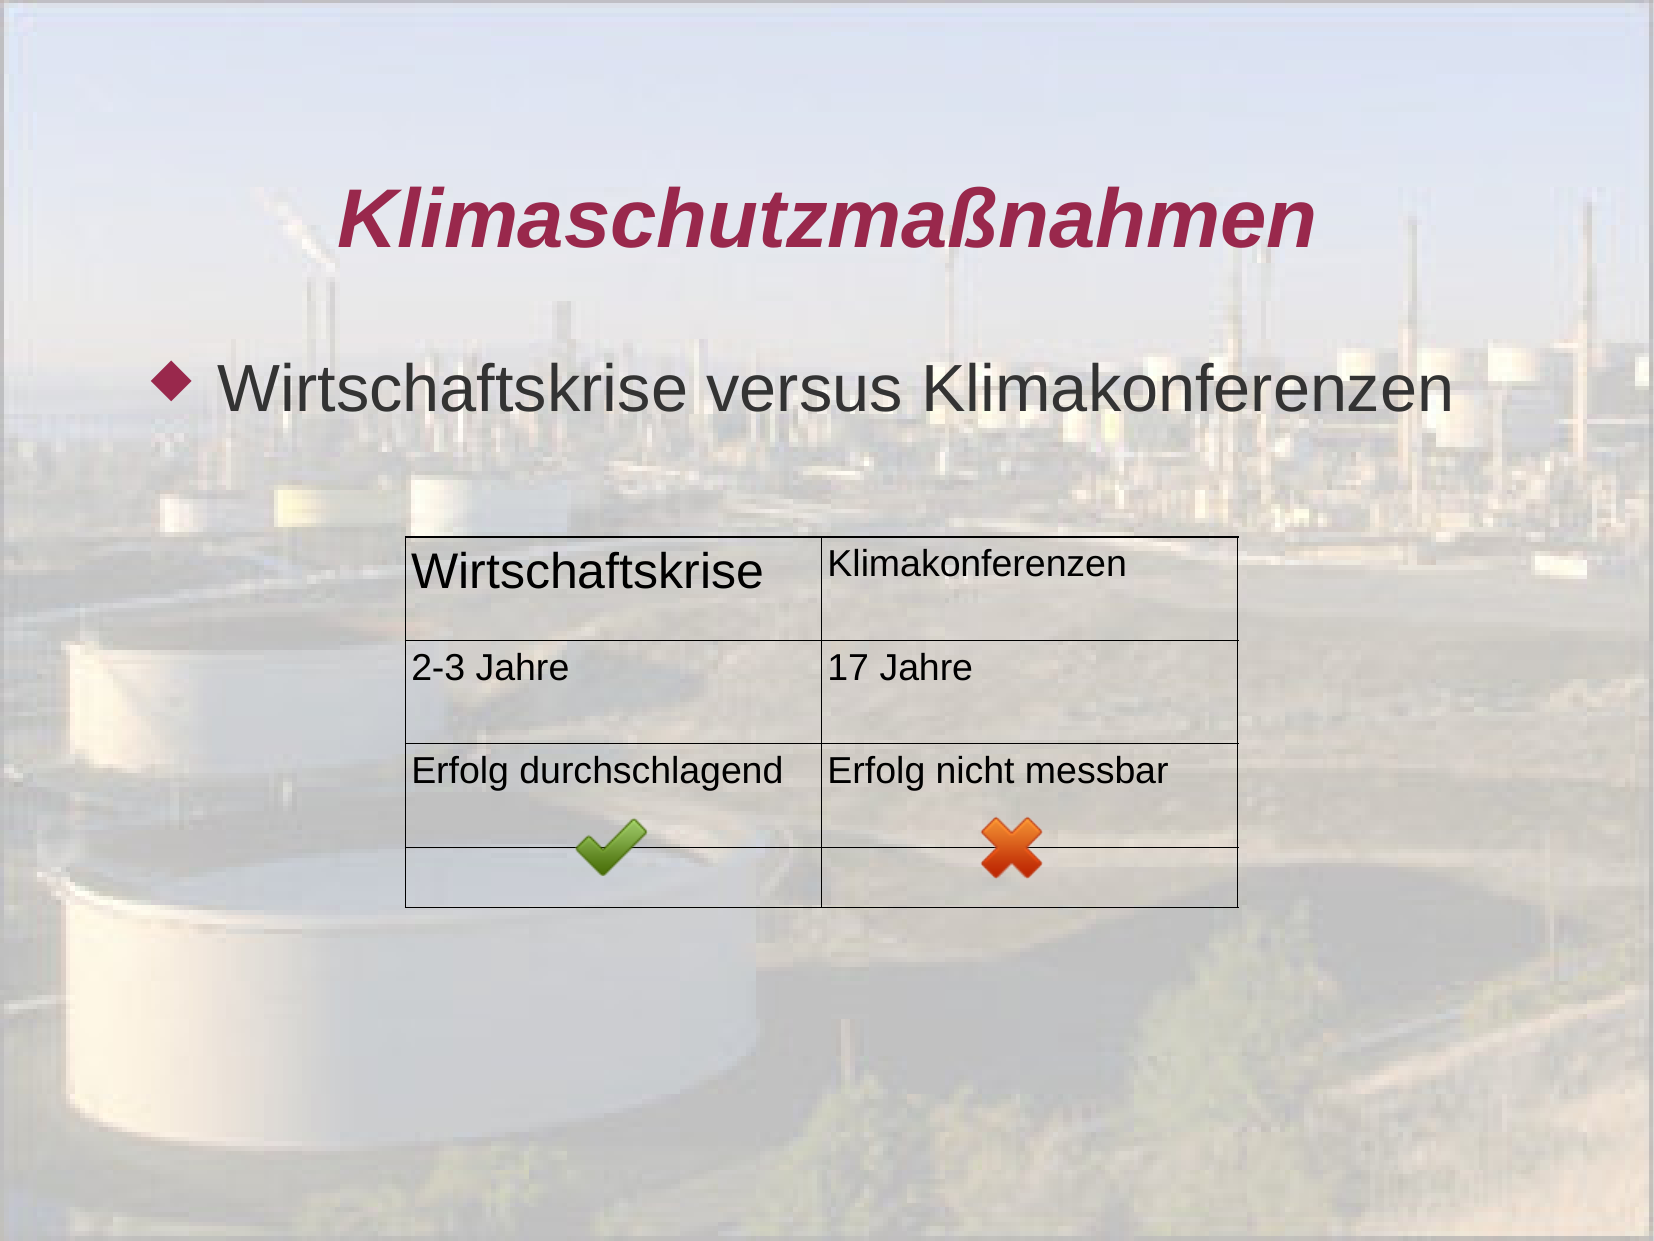

# Klimaschutzmaßnahmen
Wirtschaftskrise versus Klimakonferenzen
| Wirtschaftskrise | Klimakonferenzen |
| --- | --- |
| 2-3 Jahre | 17 Jahre |
| Erfolg durchschlagend | Erfolg nicht messbar |
| | |